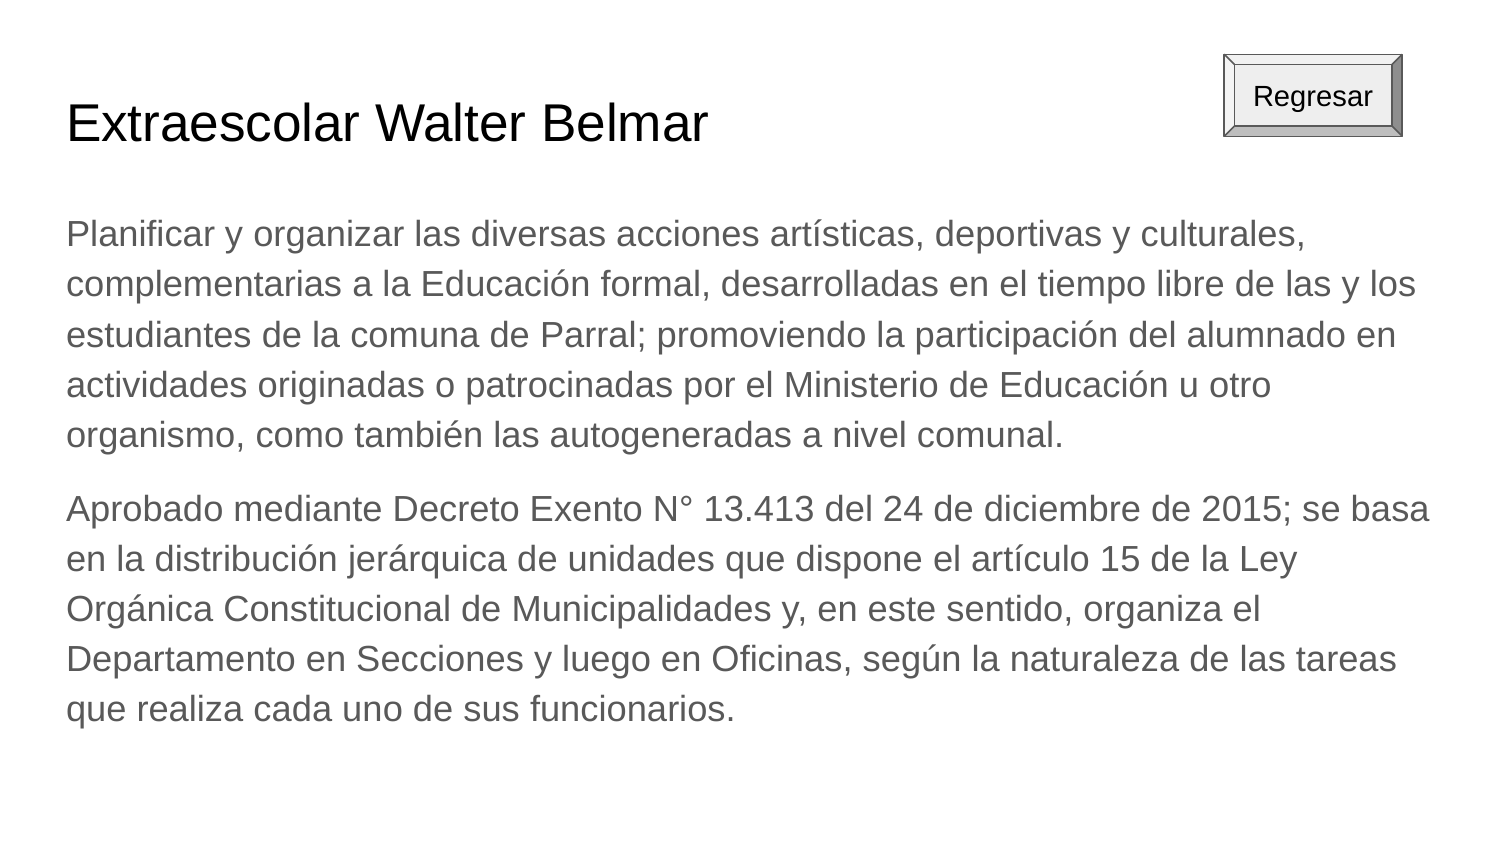

Regresar
# Extraescolar Walter Belmar
Planificar y organizar las diversas acciones artísticas, deportivas y culturales, complementarias a la Educación formal, desarrolladas en el tiempo libre de las y los estudiantes de la comuna de Parral; promoviendo la participación del alumnado en actividades originadas o patrocinadas por el Ministerio de Educación u otro organismo, como también las autogeneradas a nivel comunal.
Aprobado mediante Decreto Exento N° 13.413 del 24 de diciembre de 2015; se basa en la distribución jerárquica de unidades que dispone el artículo 15 de la Ley Orgánica Constitucional de Municipalidades y, en este sentido, organiza el Departamento en Secciones y luego en Oficinas, según la naturaleza de las tareas que realiza cada uno de sus funcionarios.